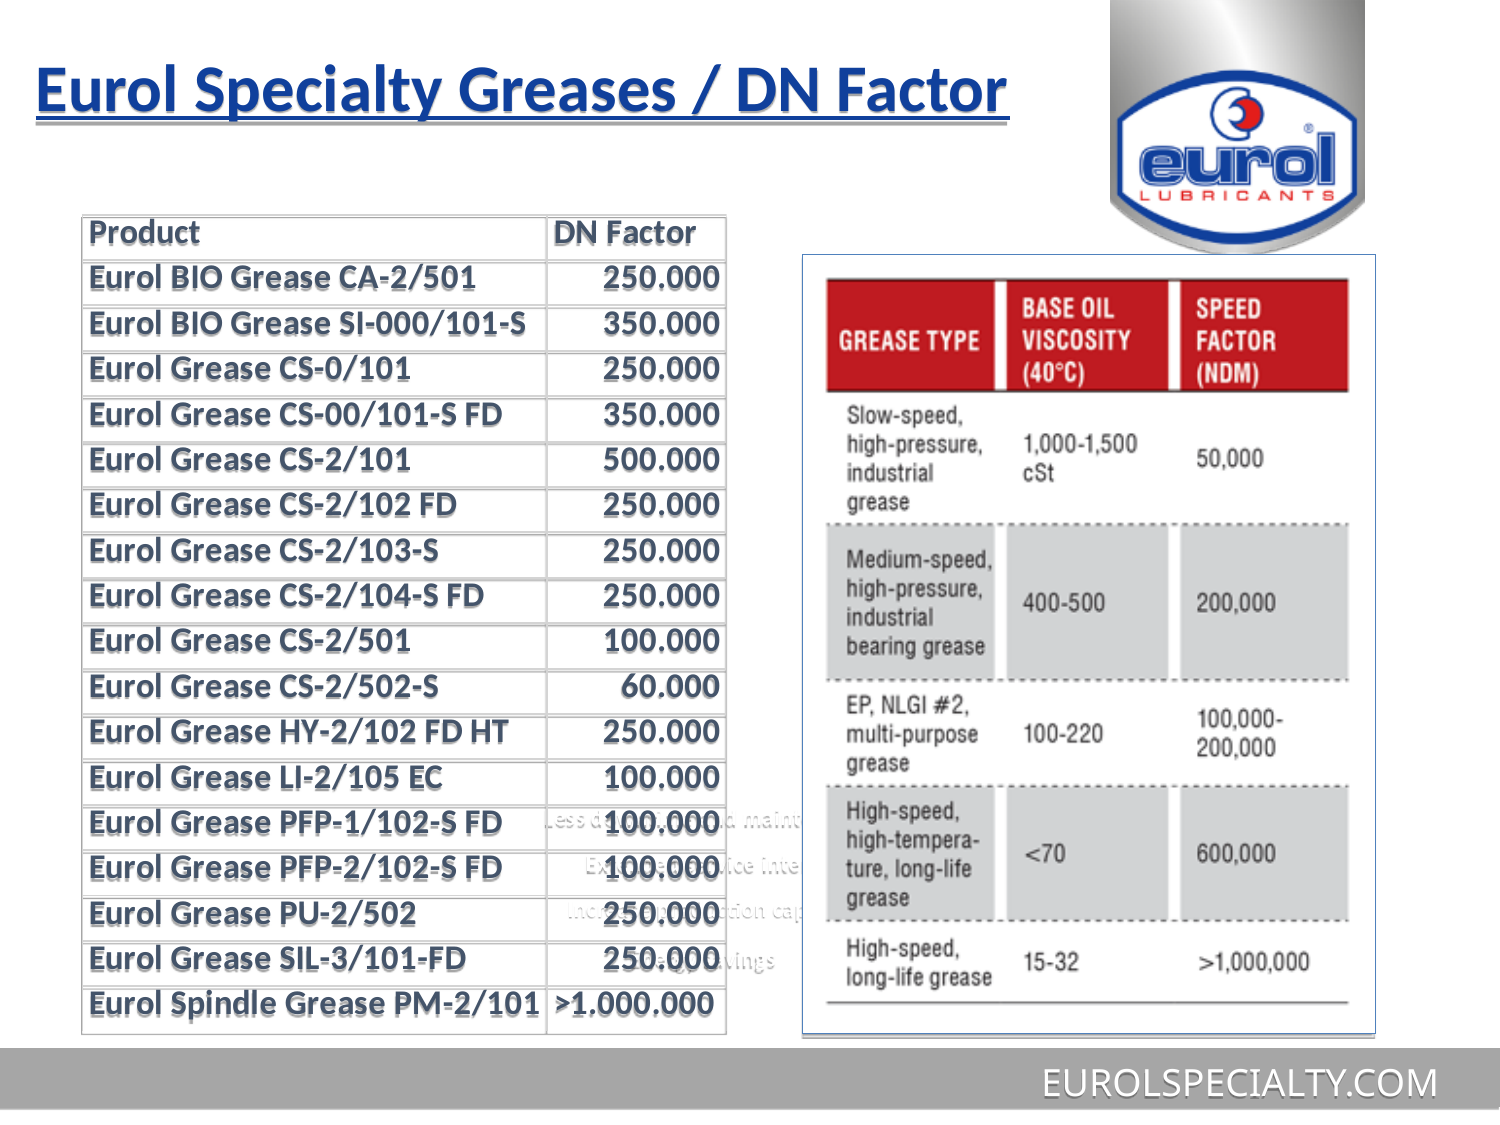

Eurol Specialty Greases / DN Factor
Less downtime and maintenance
Extended service intervals
Increase production capacity
Energy savings